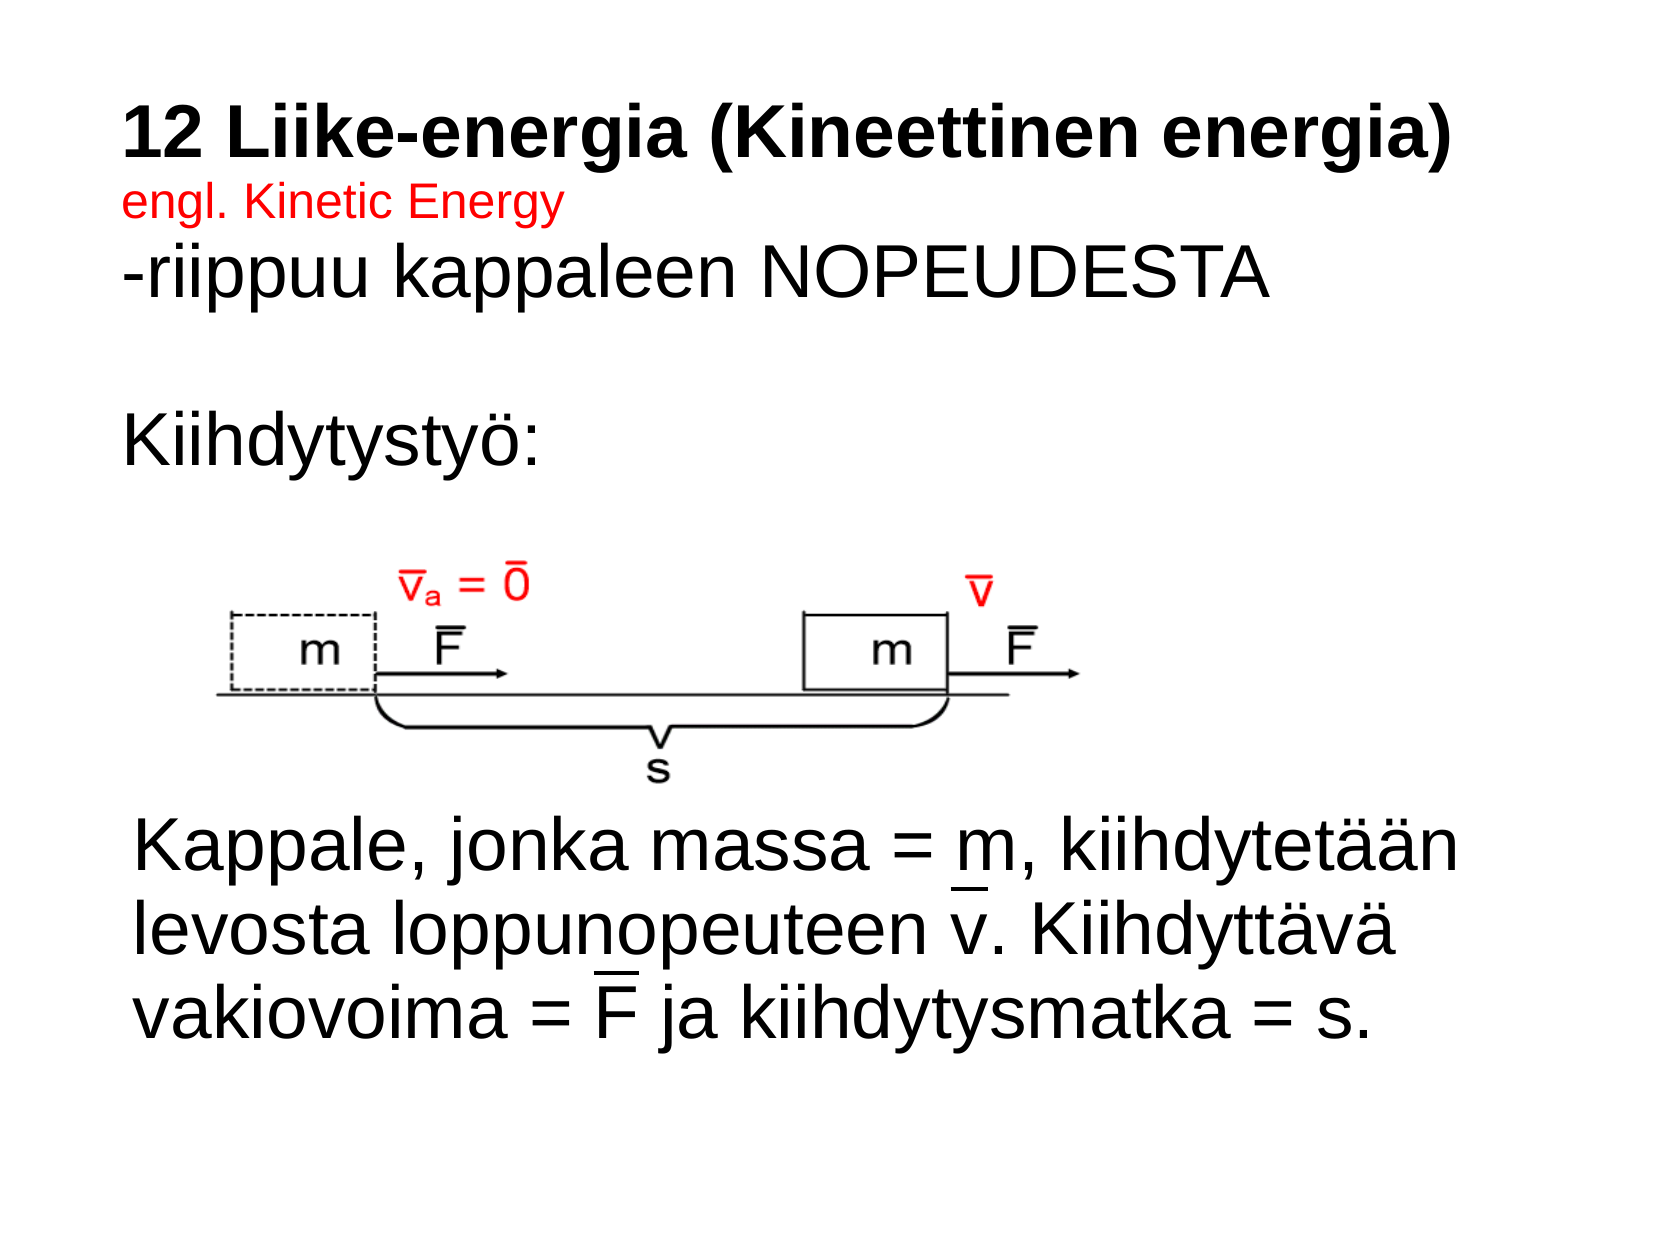

12 Liike-energia (Kineettinen energia)
engl. Kinetic Energy
-riippuu kappaleen NOPEUDESTA
Kiihdytystyö:
Kappale, jonka massa = m, kiihdytetään levosta loppunopeuteen v. Kiihdyttävä vakiovoima = F ja kiihdytysmatka = s.